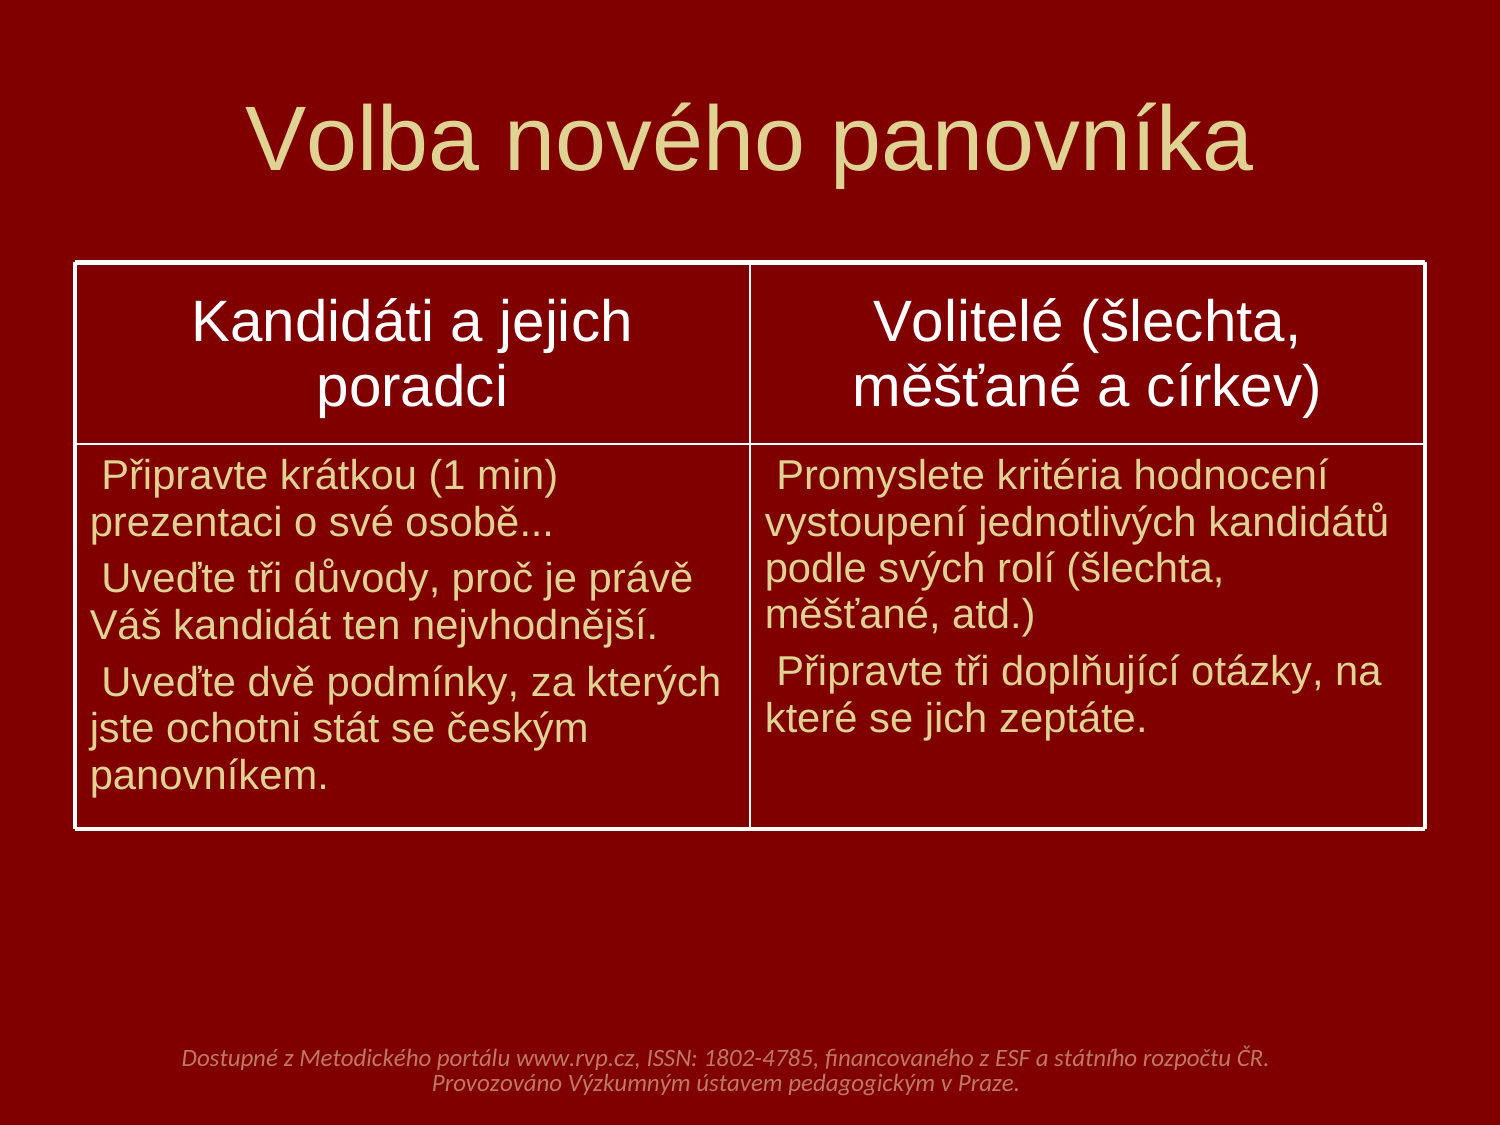

# Volba nového panovníka
Kandidáti a jejich poradci
Volitelé (šlechta, měšťané a církev)
 Připravte krátkou (1 min) prezentaci o své osobě...
 Uveďte tři důvody, proč je právě Váš kandidát ten nejvhodnější.
 Uveďte dvě podmínky, za kterých jste ochotni stát se českým panovníkem.
 Promyslete kritéria hodnocení vystoupení jednotlivých kandidátů podle svých rolí (šlechta, měšťané, atd.)
 Připravte tři doplňující otázky, na které se jich zeptáte.
Dostupné z Metodického portálu www.rvp.cz, ISSN: 1802-4785, financovaného z ESF a státního rozpočtu ČR. Provozováno Výzkumným ústavem pedagogickým v Praze.